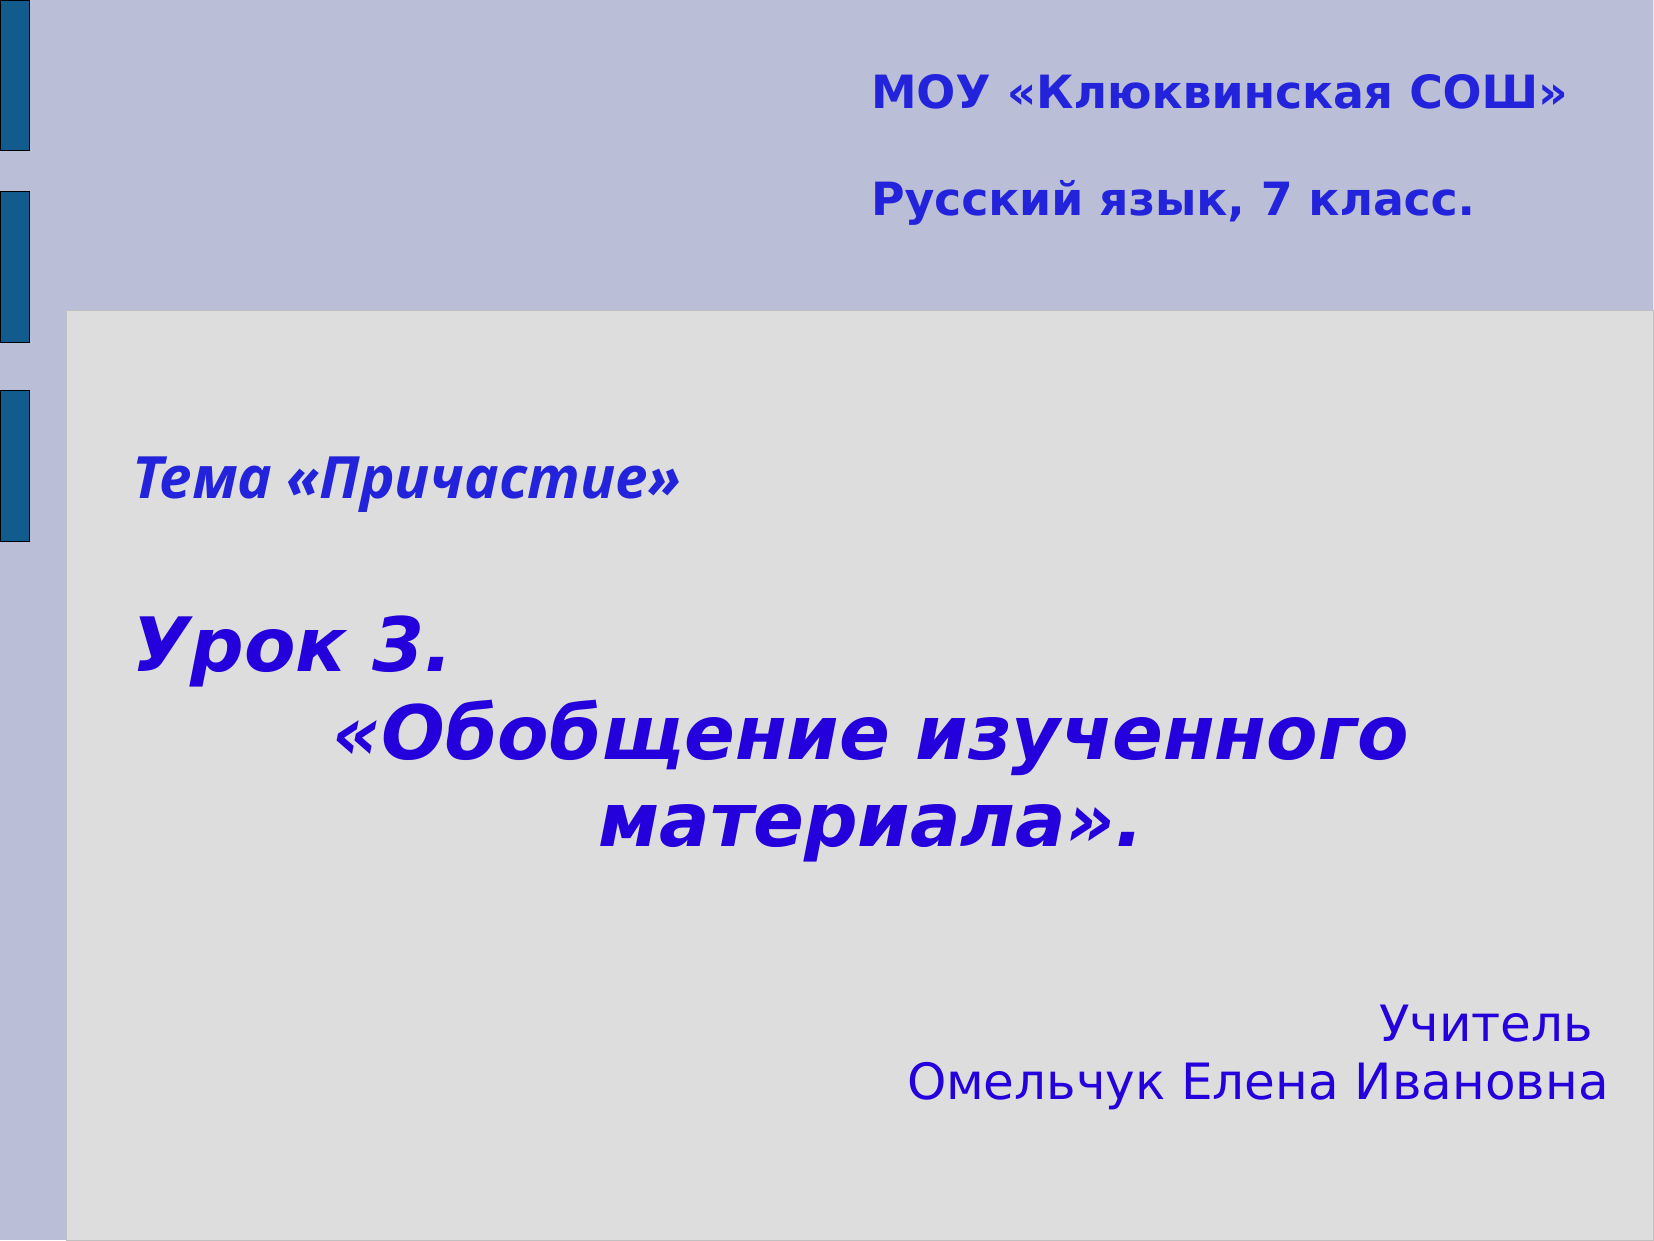

МОУ «Клюквинская СОШ»
										Русский язык, 7 класс.
Тема «Причастие»
Урок 3.
«Обобщение изученного материала».
Учитель
Омельчук Елена Ивановна